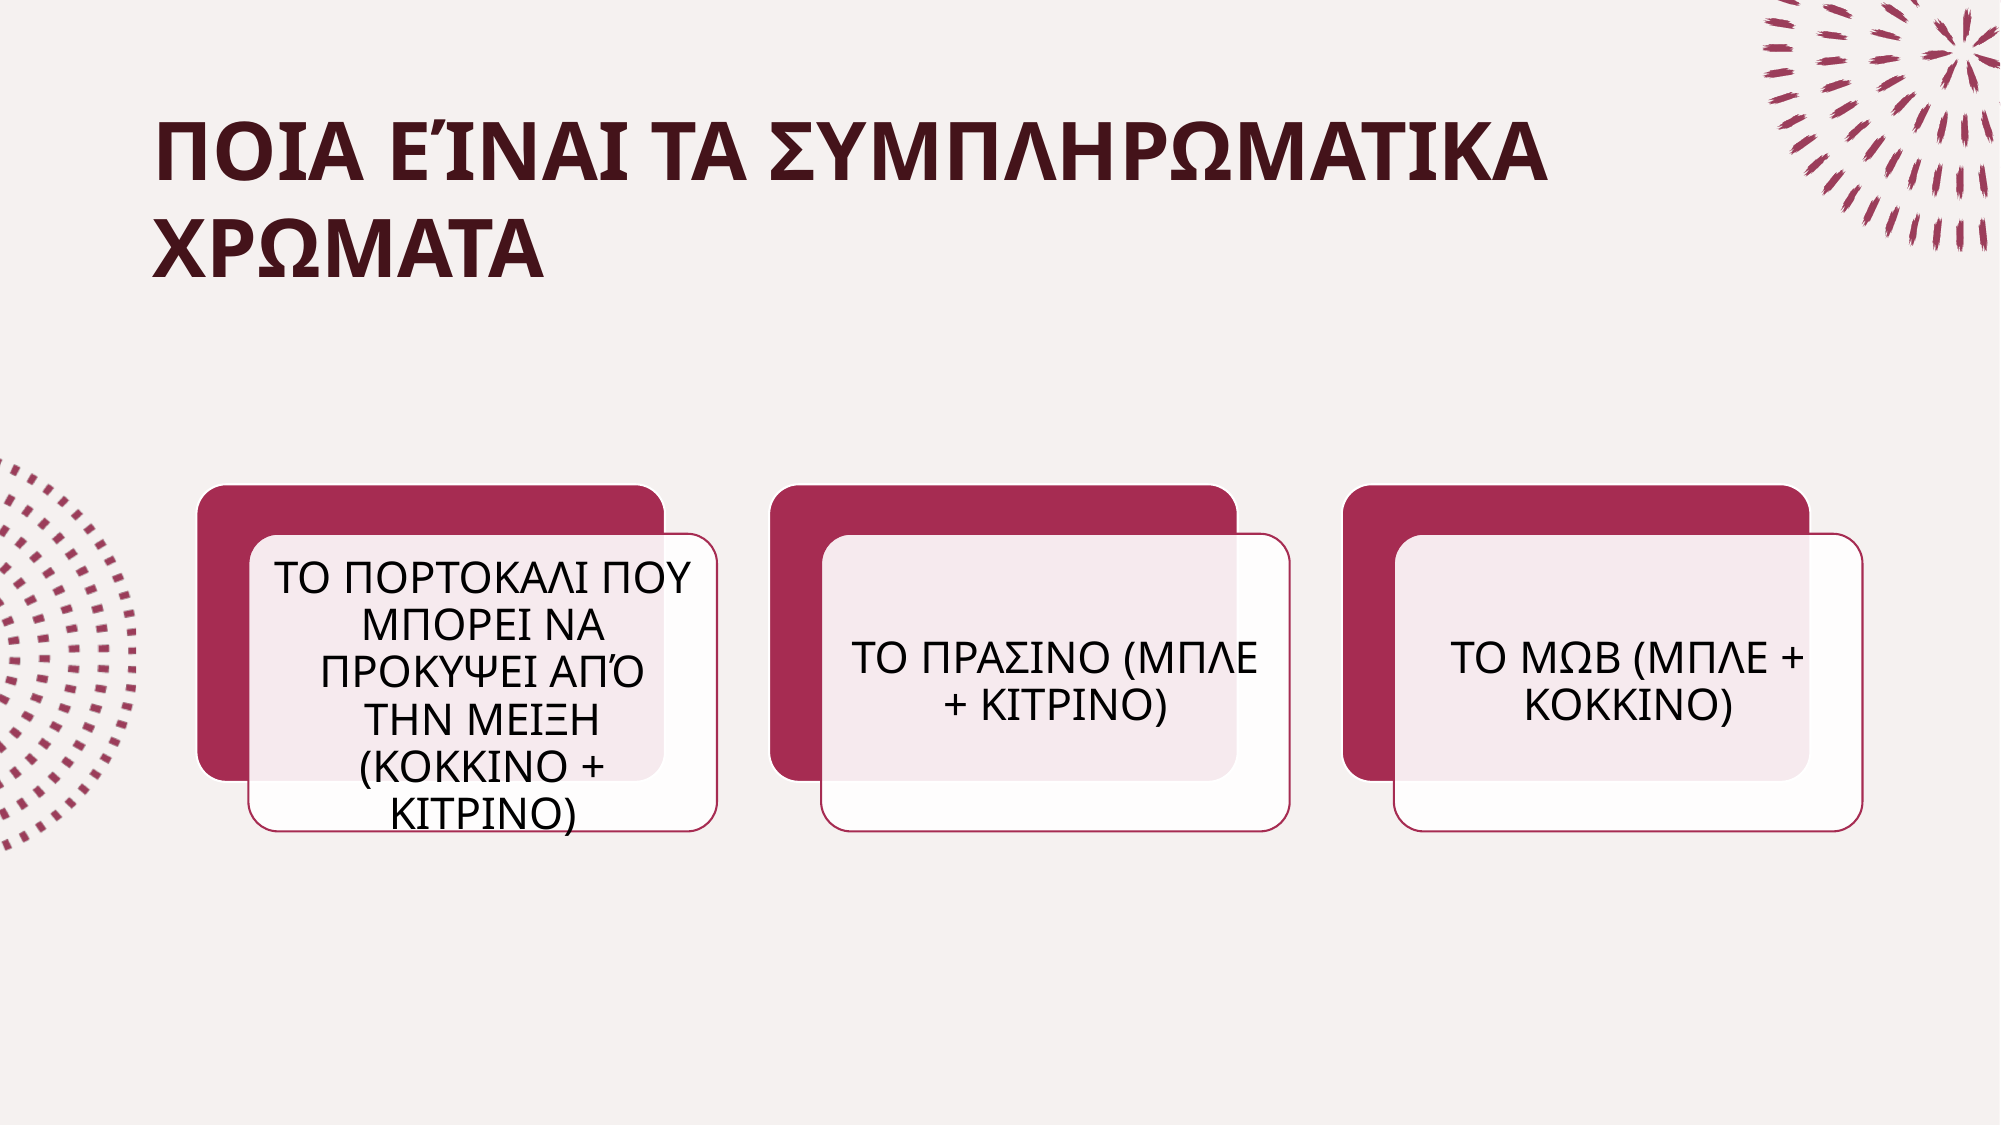

# ΠΟΙΑ ΕΊΝΑΙ ΤΑ ΣΥΜΠΛΗΡΩΜΑΤΙΚΑ ΧΡΩΜΑΤΑ
ΤΟ ΠΟΡΤΟΚΑΛΙ ΠΟΥ ΜΠΟΡΕΙ ΝΑ ΠΡΟΚΥΨΕΙ ΑΠΌ ΤΗΝ ΜΕΙΞΗ (ΚΟΚΚΙΝΟ + ΚΙΤΡΙΝΟ)
ΤΟ ΠΡΑΣΙΝΟ (ΜΠΛΕ + ΚΙΤΡΙΝΟ)
ΤΟ ΜΩΒ (ΜΠΛΕ + ΚΟΚΚΙΝΟ)